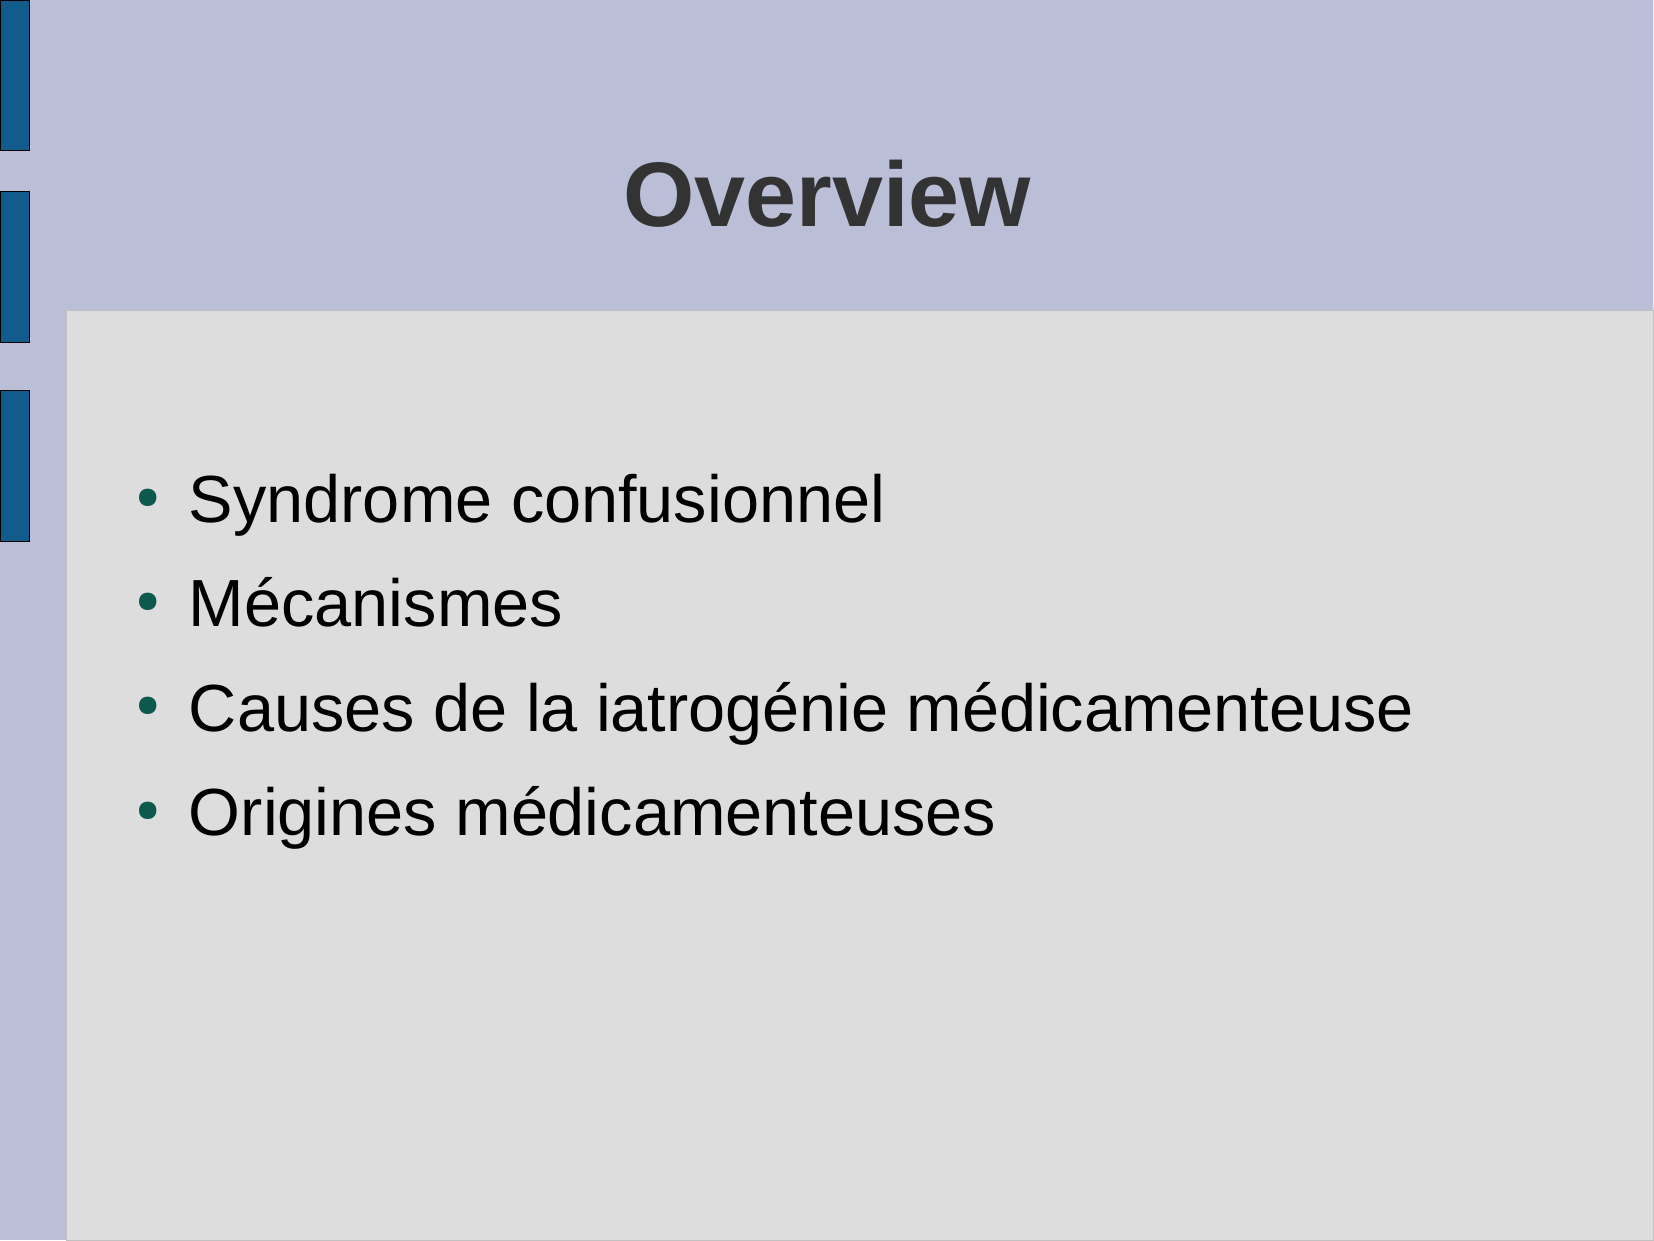

# Overview
Syndrome confusionnel
Mécanismes
Causes de la iatrogénie médicamenteuse
Origines médicamenteuses